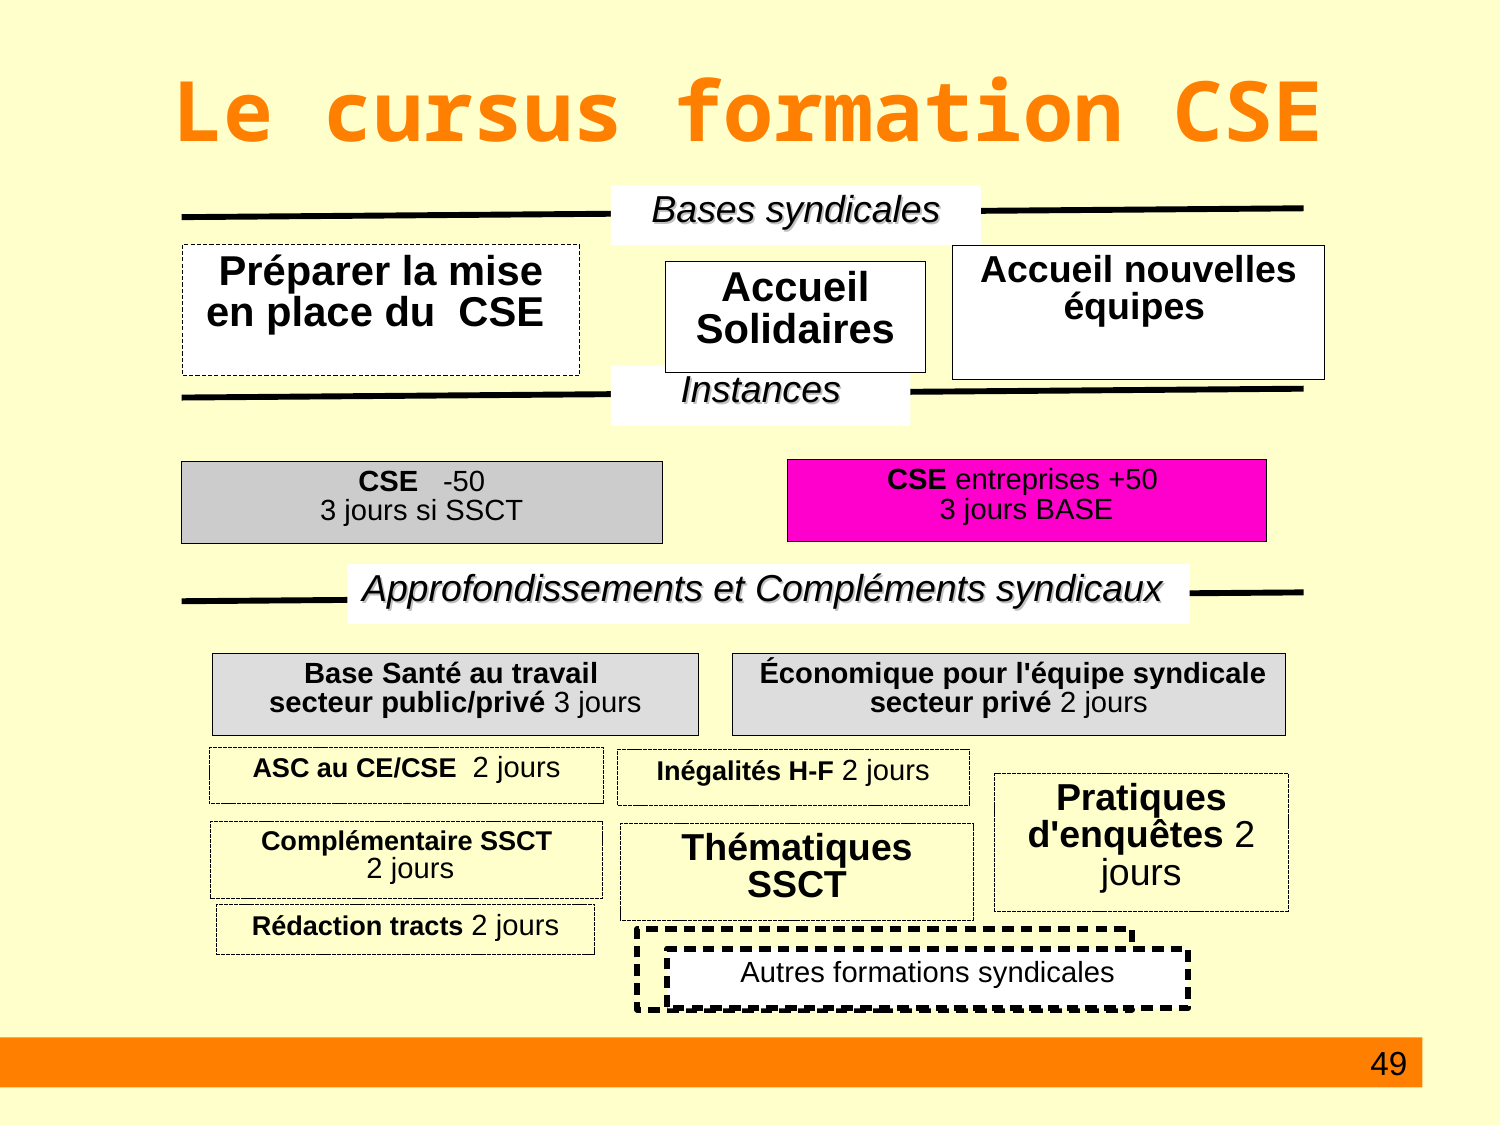

# Le cursus formation CSE
Bases syndicales
Préparer la mise en place du CSE
Accueil nouvelles équipes
Accueil Solidaires
Instances
CSE entreprises +50
3 jours BASE
 CSE -50
3 jours si SSCT
Approfondissements et Compléments syndicaux
Base Santé au travail
secteur public/privé 3 jours
 Économique pour l'équipe syndicale secteur privé 2 jours
ASC au CE/CSE 2 jours
Inégalités H-F 2 jours
Pratiques d'enquêtes 2 jours
Complémentaire SSCT
 2 jours
Thématiques SSCT
Rédaction tracts 2 jours
Autres formations syndicales